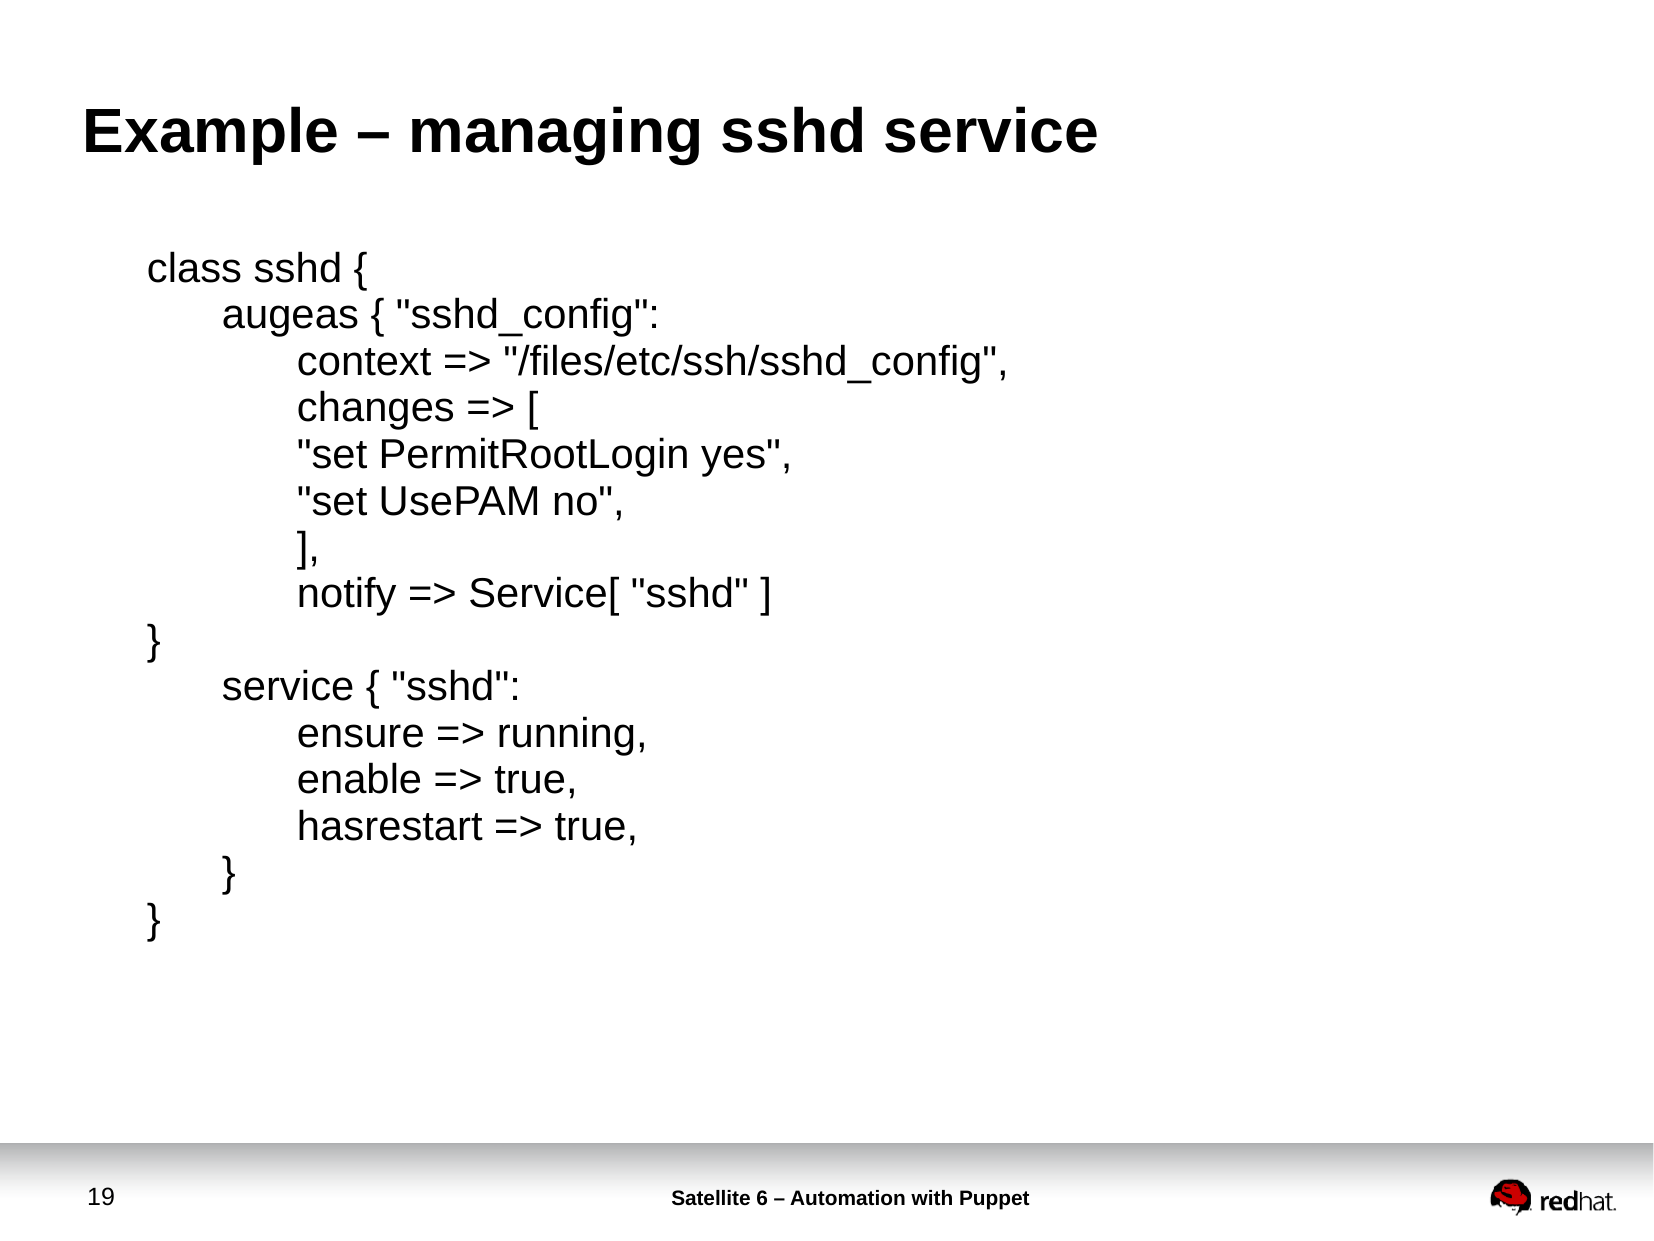

# Example – managing sshd service
class sshd {
	augeas { "sshd_config":
		context => "/files/etc/ssh/sshd_config",
		changes => [
		"set PermitRootLogin yes",
		"set UsePAM no",
		],
		notify => Service[ "sshd" ]
}
	service { "sshd":
		ensure => running,
		enable => true,
		hasrestart => true,
	}
}